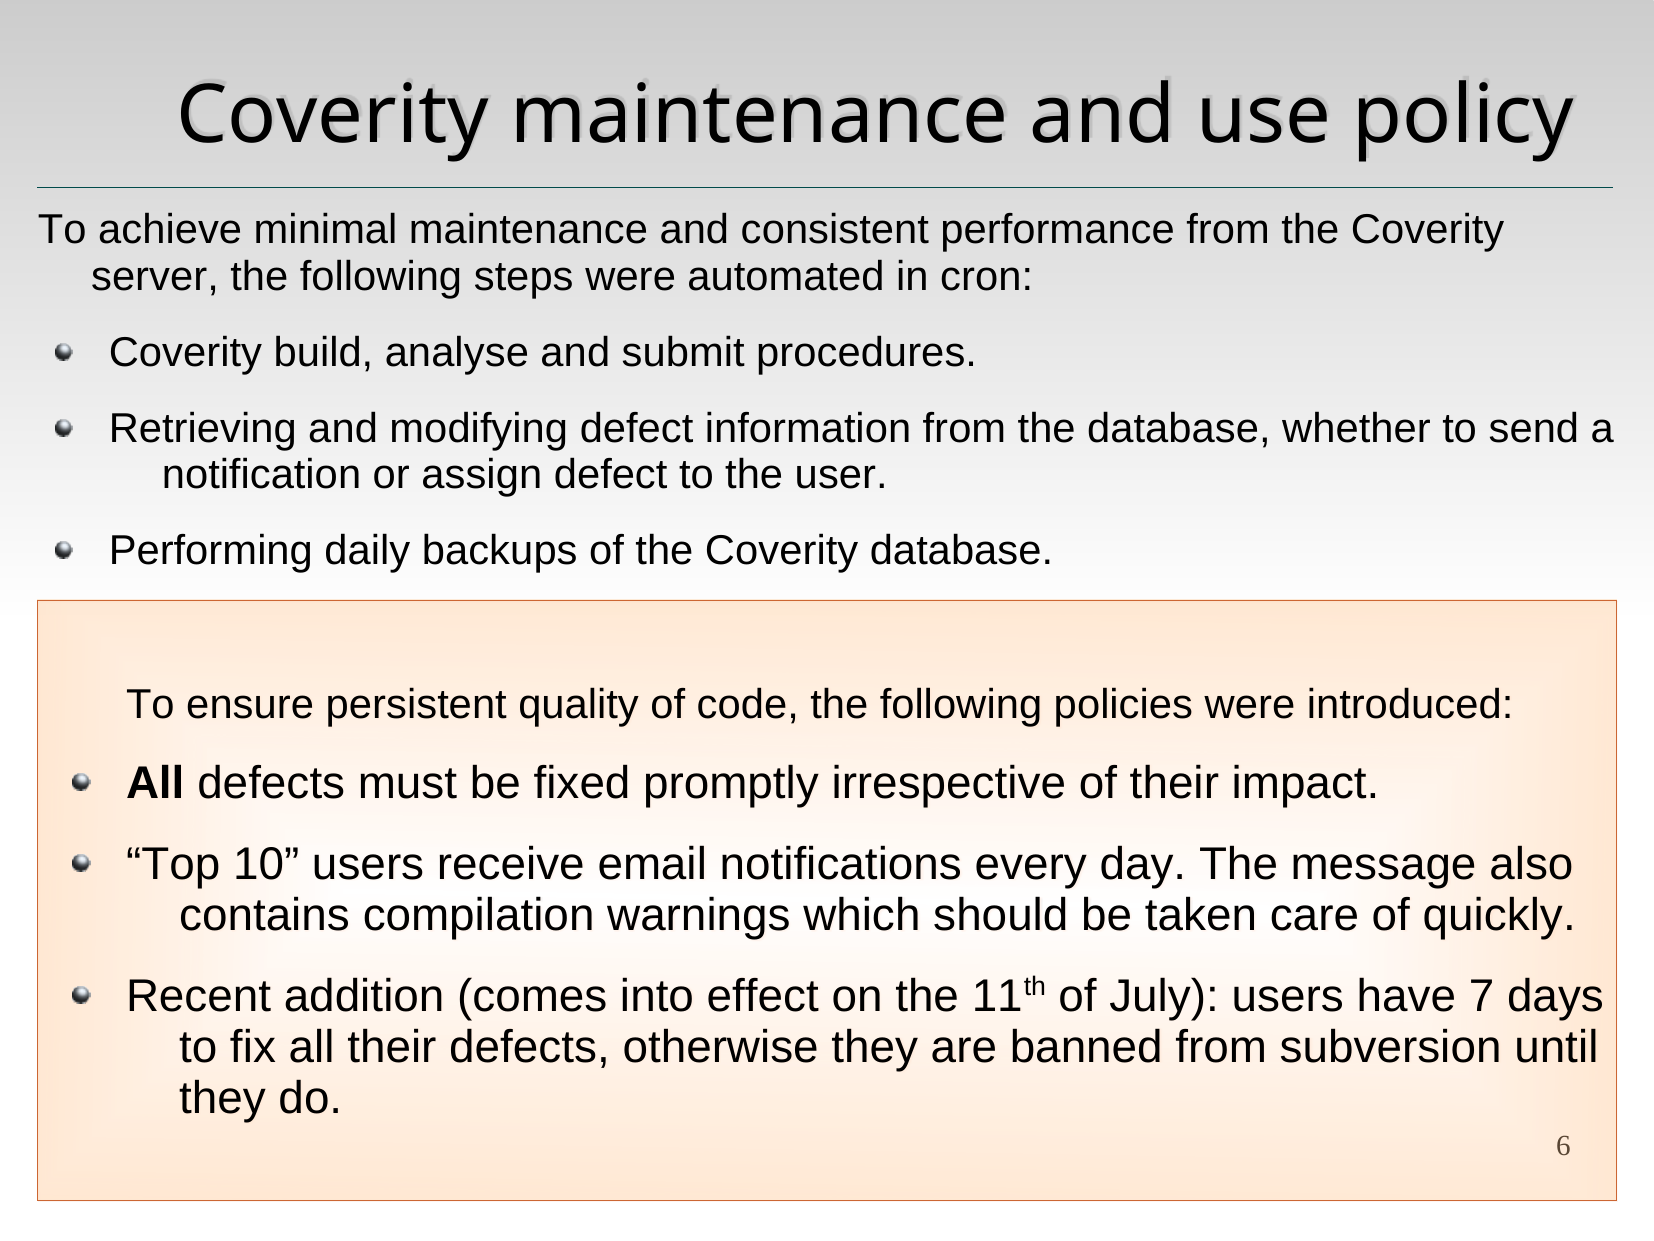

# Coverity maintenance and use policy
To achieve minimal maintenance and consistent performance from the Coverity server, the following steps were automated in cron:
Coverity build, analyse and submit procedures.
Retrieving and modifying defect information from the database, whether to send a notification or assign defect to the user.
Performing daily backups of the Coverity database.
To ensure persistent quality of code, the following policies were introduced:
All defects must be fixed promptly irrespective of their impact.
“Top 10” users receive email notifications every day. The message also contains compilation warnings which should be taken care of quickly.
Recent addition (comes into effect on the 11th of July): users have 7 days to fix all their defects, otherwise they are banned from subversion until they do.
6